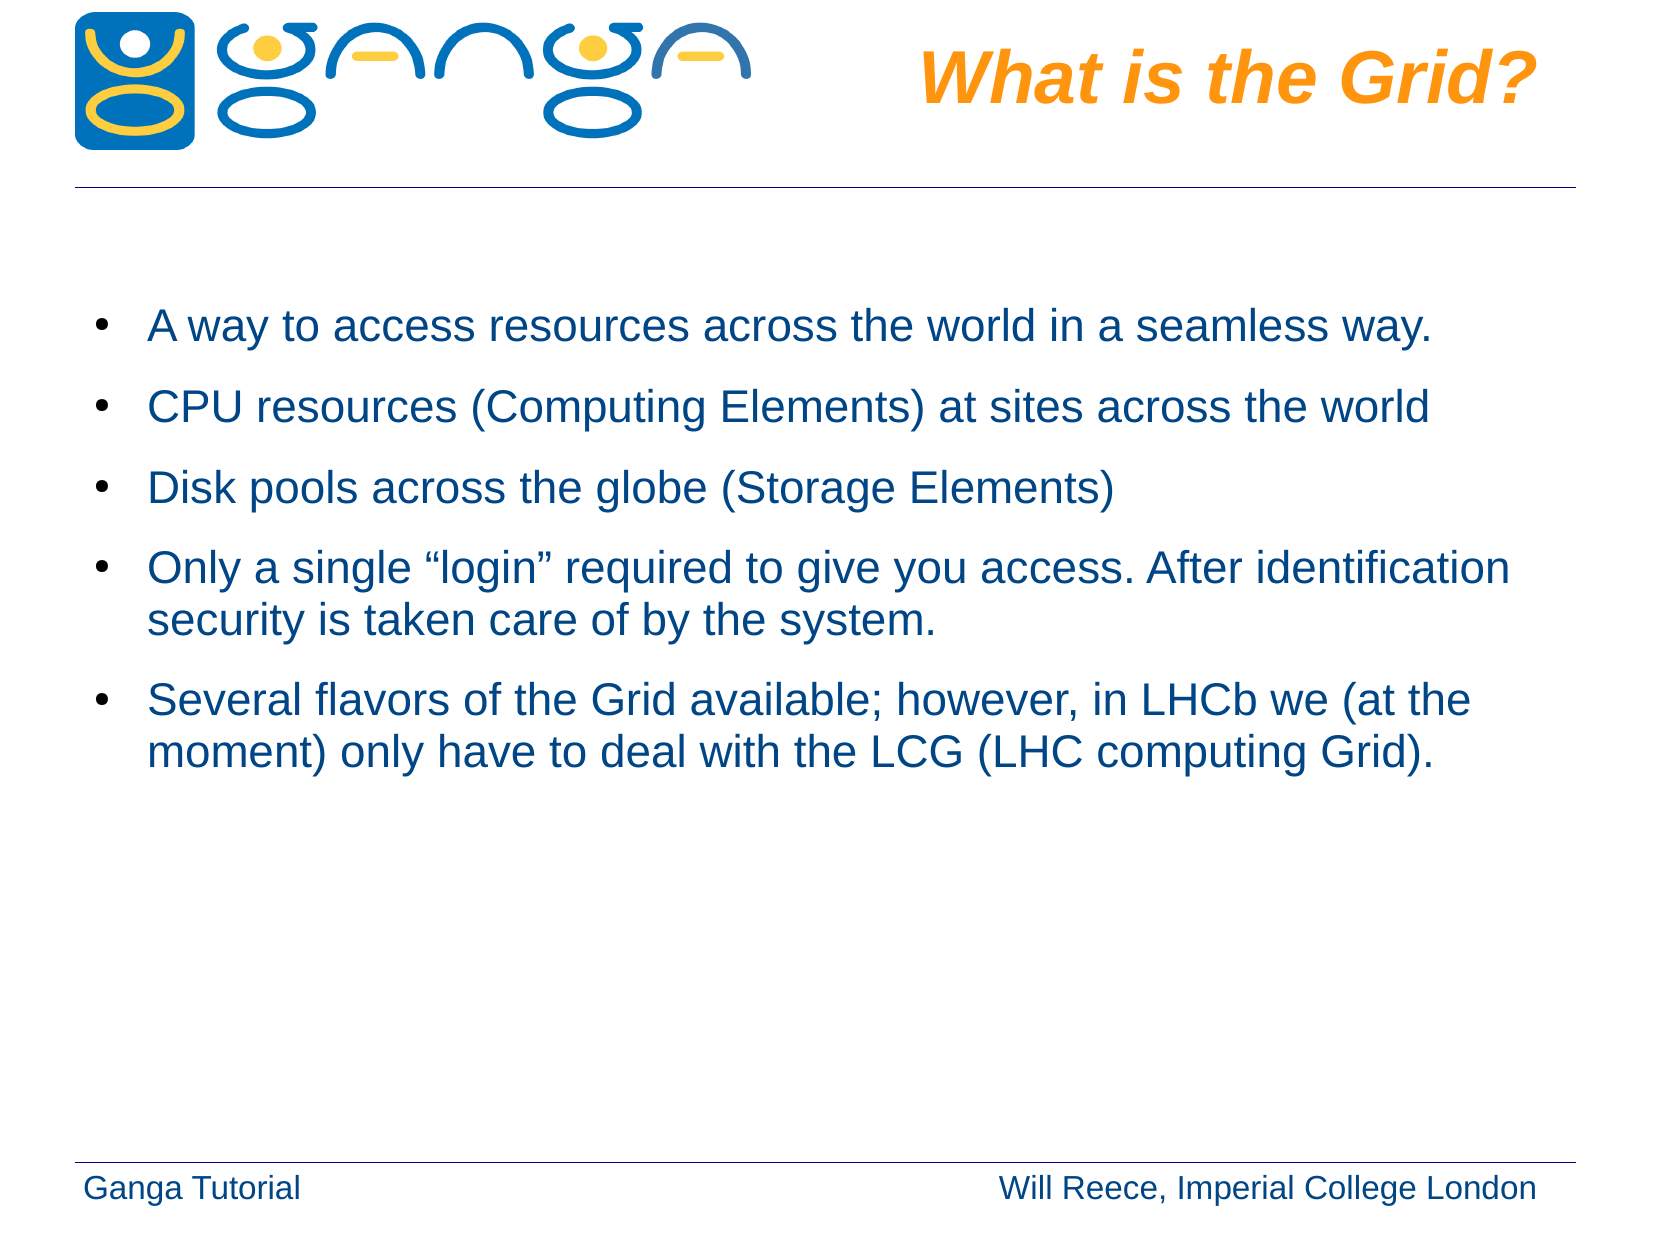

# What is the Grid?
A way to access resources across the world in a seamless way.
CPU resources (Computing Elements) at sites across the world
Disk pools across the globe (Storage Elements)
Only a single “login” required to give you access. After identification security is taken care of by the system.
Several flavors of the Grid available; however, in LHCb we (at the moment) only have to deal with the LCG (LHC computing Grid).
Ganga Tutorial
Will Reece, Imperial College London